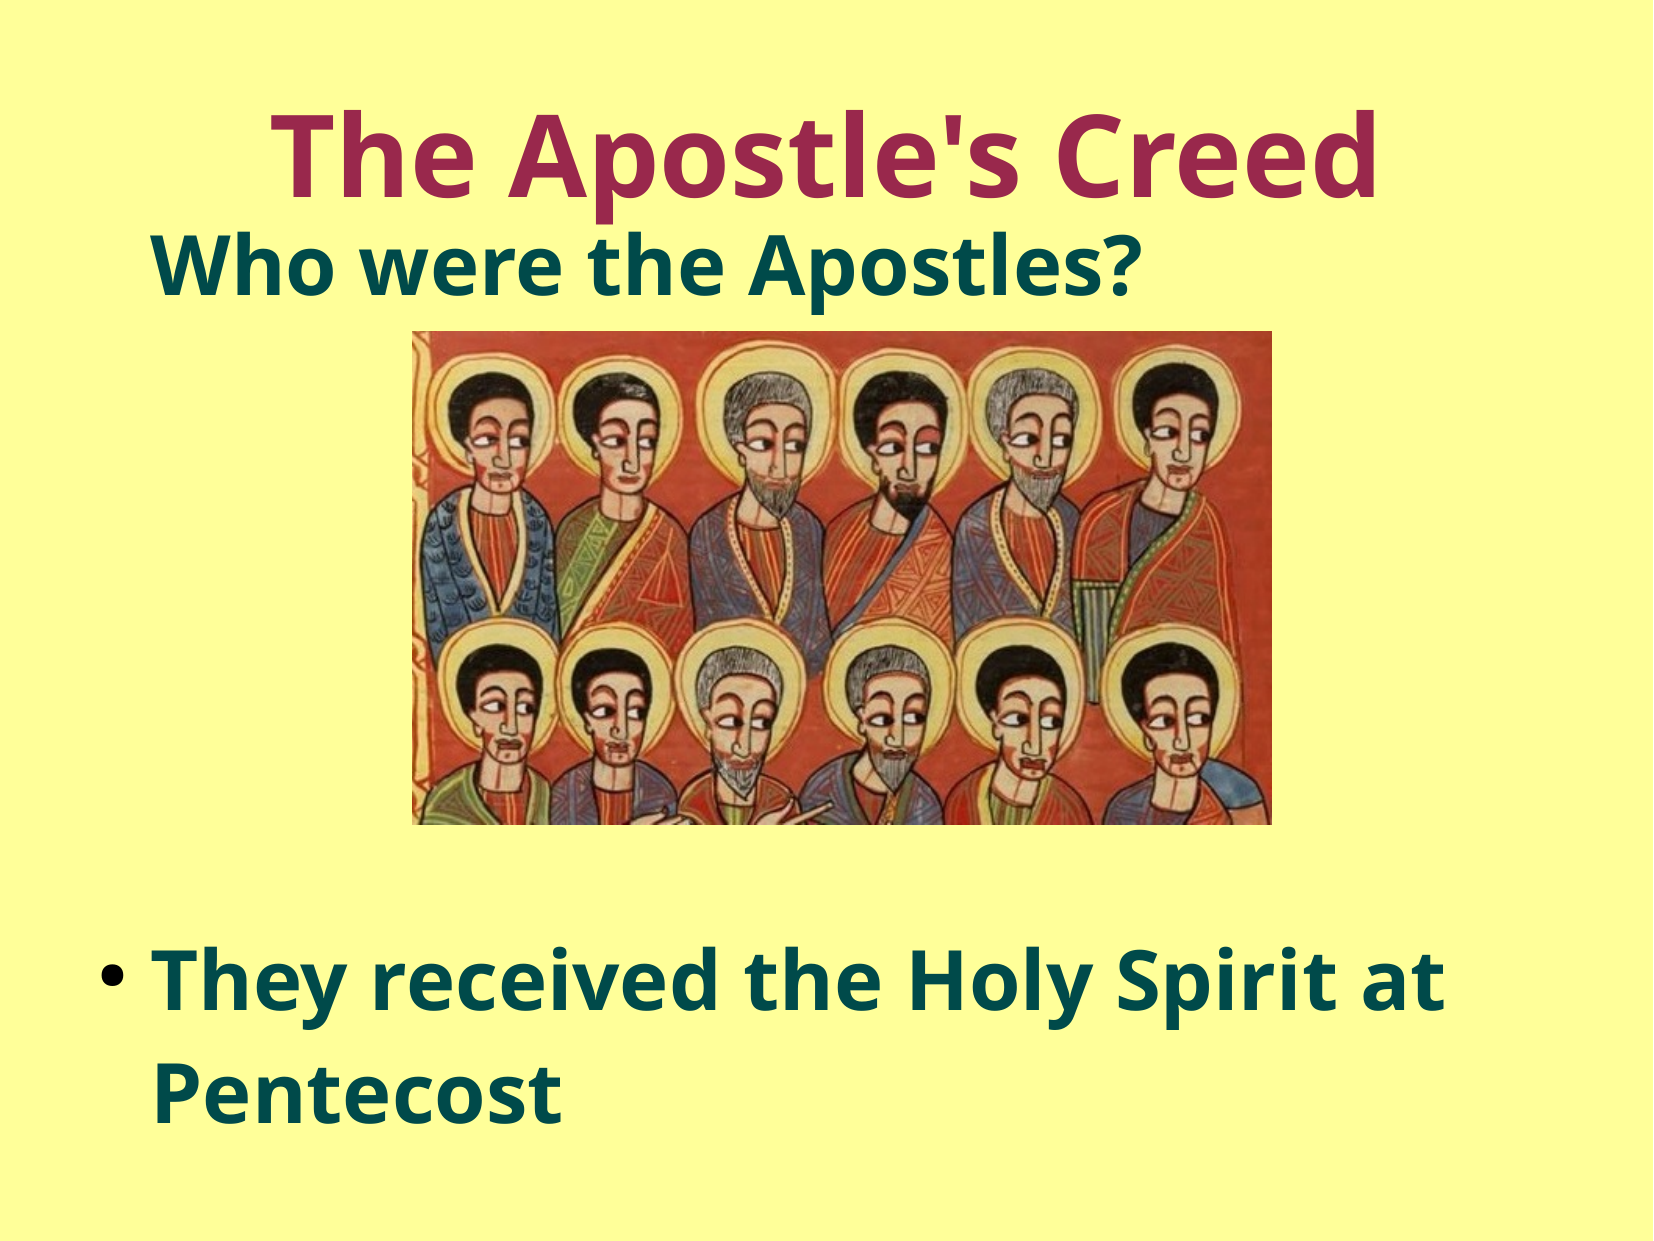

# The Apostle's Creed
Who were the Apostles?
They received the Holy Spirit at Pentecost